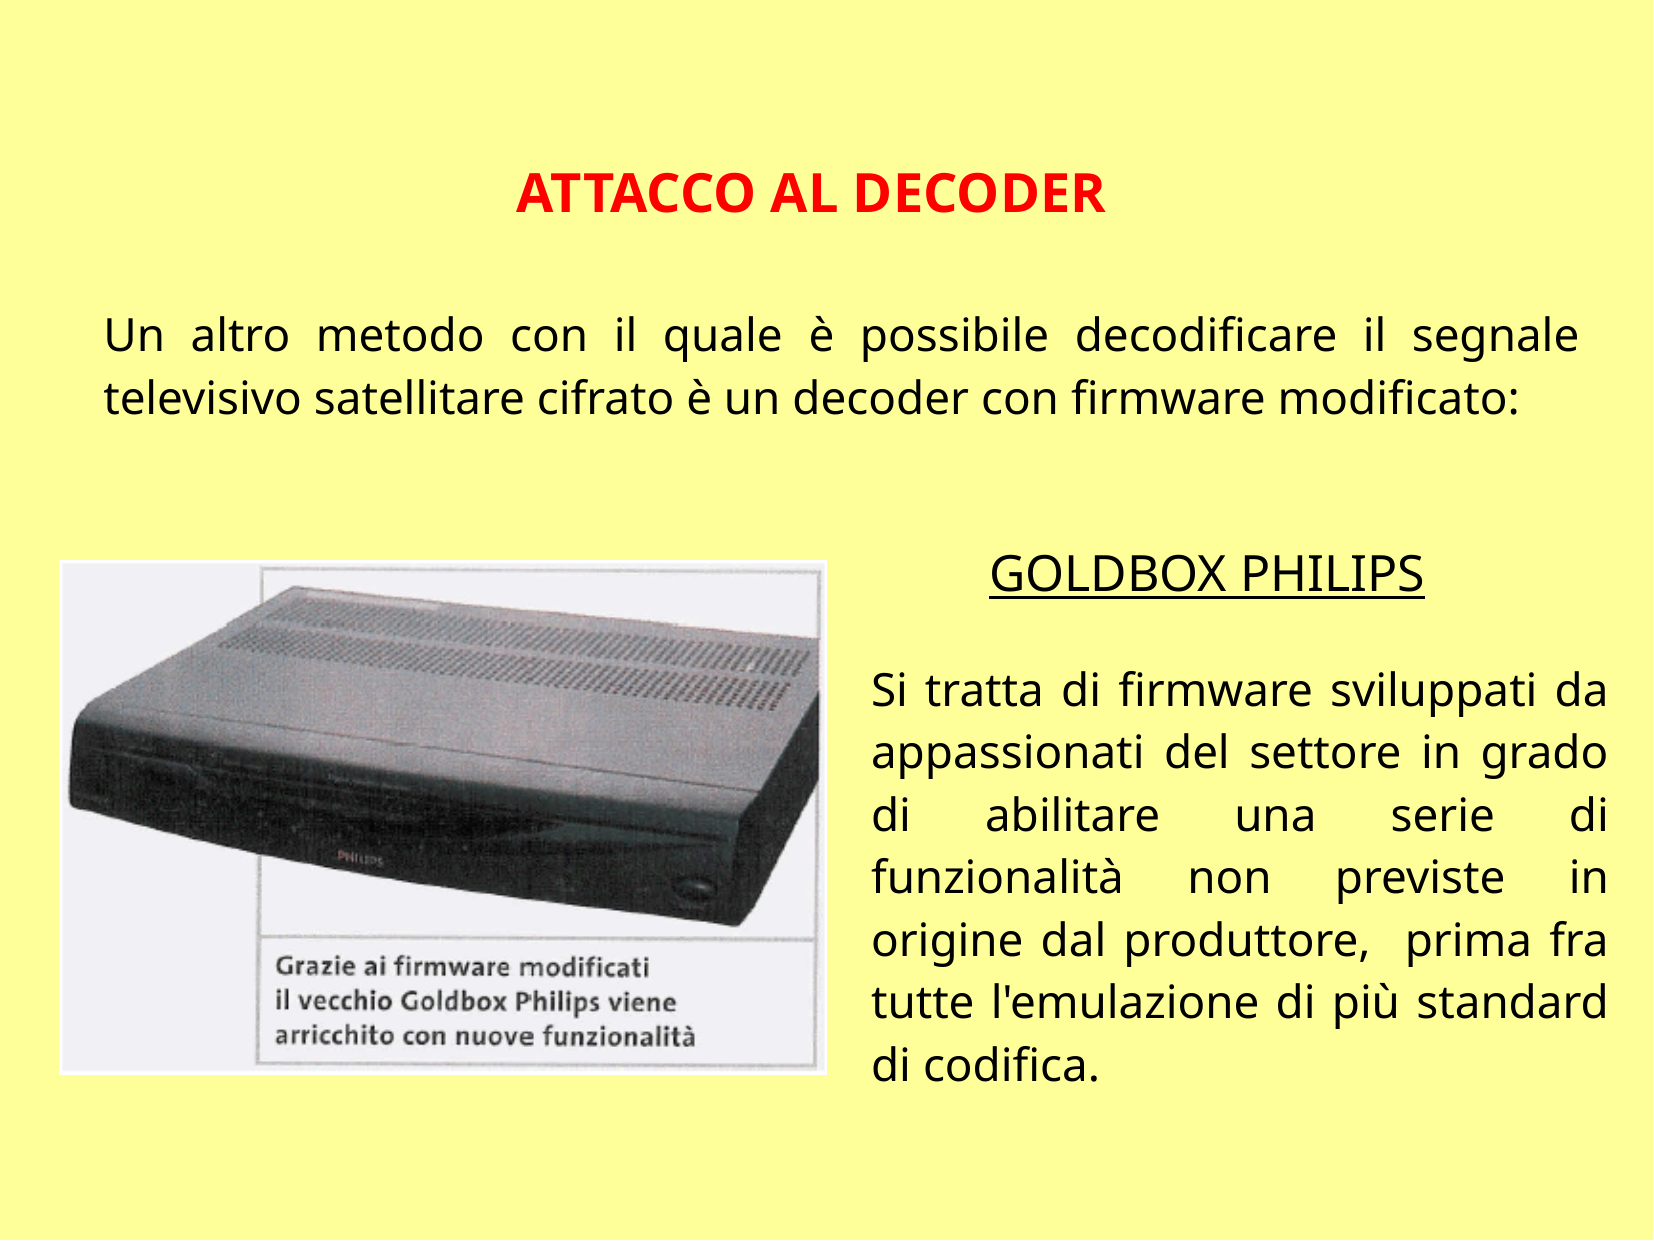

ATTACCO AL DECODER
Un altro metodo con il quale è possibile decodificare il segnale televisivo satellitare cifrato è un decoder con firmware modificato:
GOLDBOX PHILIPS
Si tratta di firmware sviluppati da appassionati del settore in grado di abilitare una serie di funzionalità non previste in origine dal produttore, prima fra tutte l'emulazione di più standard di codifica.